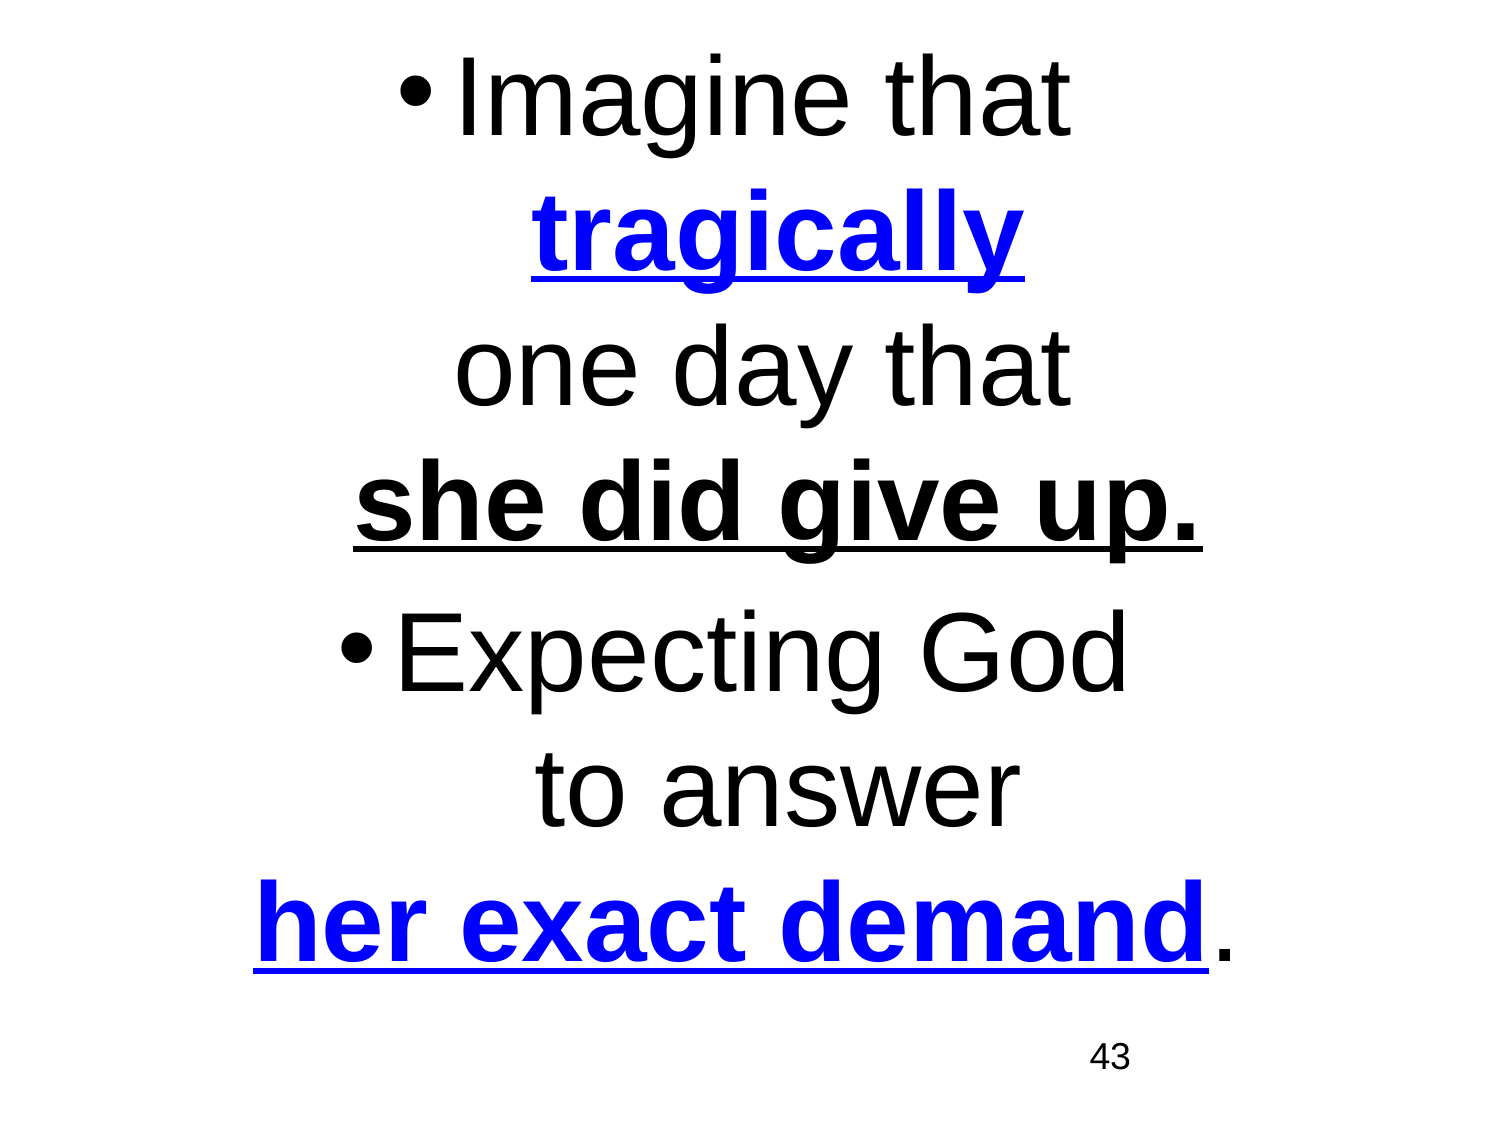

# Imagine that tragically one day that she did give up.
Expecting God
to answer
her exact demand.
43